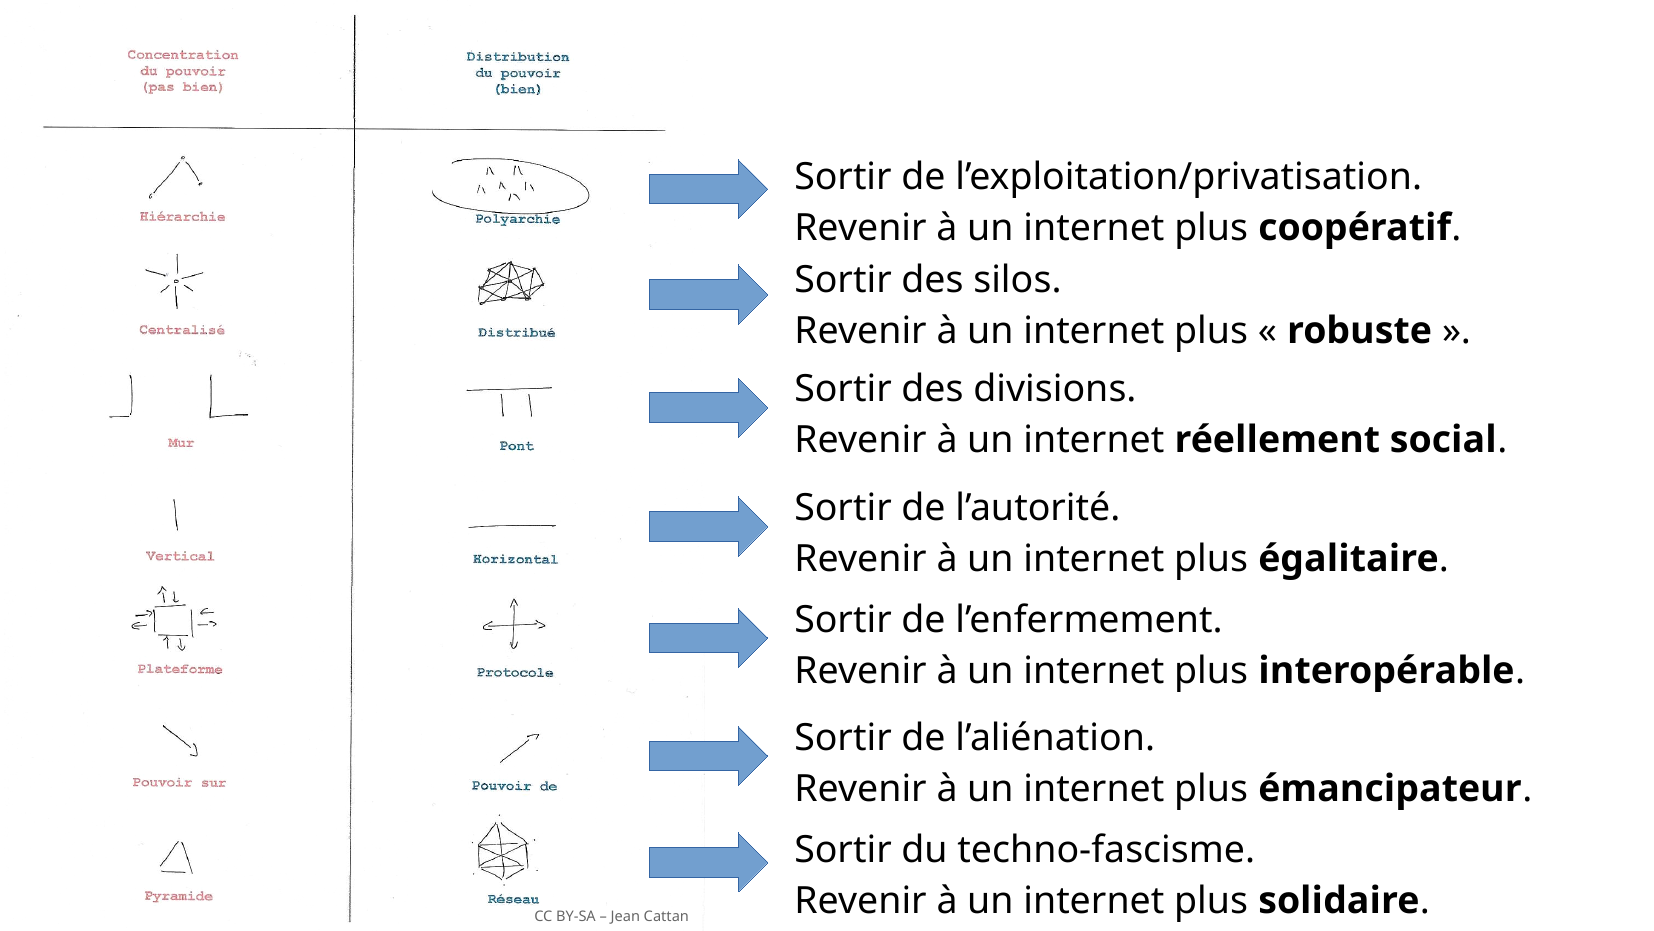

Sortir de l’exploitation/privatisation.
Revenir à un internet plus coopératif.
Sortir des silos.
Revenir à un internet plus « robuste ».
Sortir des divisions.
Revenir à un internet réellement social.
Sortir de l’autorité.
Revenir à un internet plus égalitaire.
Sortir de l’enfermement.
Revenir à un internet plus interopérable.
Sortir de l’aliénation.
Revenir à un internet plus émancipateur.
Sortir du techno-fascisme.
Revenir à un internet plus solidaire.
CC BY-SA – Jean Cattan